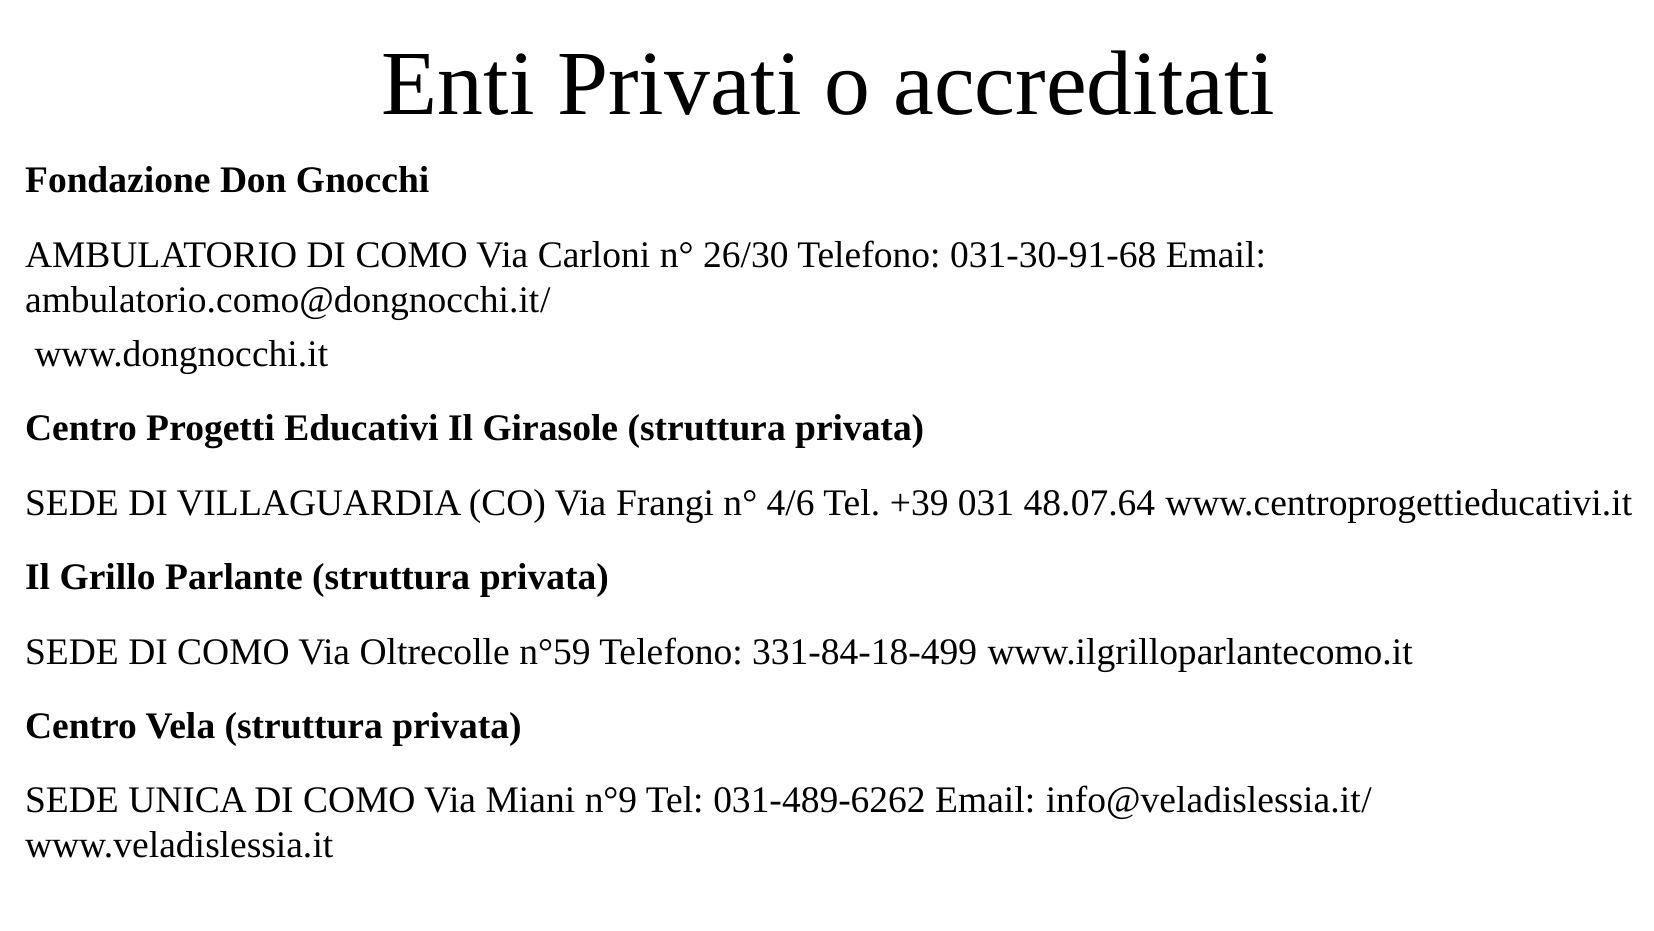

# Enti Privati o accreditati
Fondazione Don Gnocchi
AMBULATORIO DI COMO Via Carloni n° 26/30 Telefono: 031-30-91-68 Email: ambulatorio.como@dongnocchi.it/
 www.dongnocchi.it
Centro Progetti Educativi Il Girasole (struttura privata)
SEDE DI VILLAGUARDIA (CO) Via Frangi n° 4/6 Tel. +39 031 48.07.64 www.centroprogettieducativi.it
Il Grillo Parlante (struttura privata)
SEDE DI COMO Via Oltrecolle n°59 Telefono: 331-84-18-499 www.ilgrilloparlantecomo.it
Centro Vela (struttura privata)
SEDE UNICA DI COMO Via Miani n°9 Tel: 031-489-6262 Email: info@veladislessia.it/ www.veladislessia.it